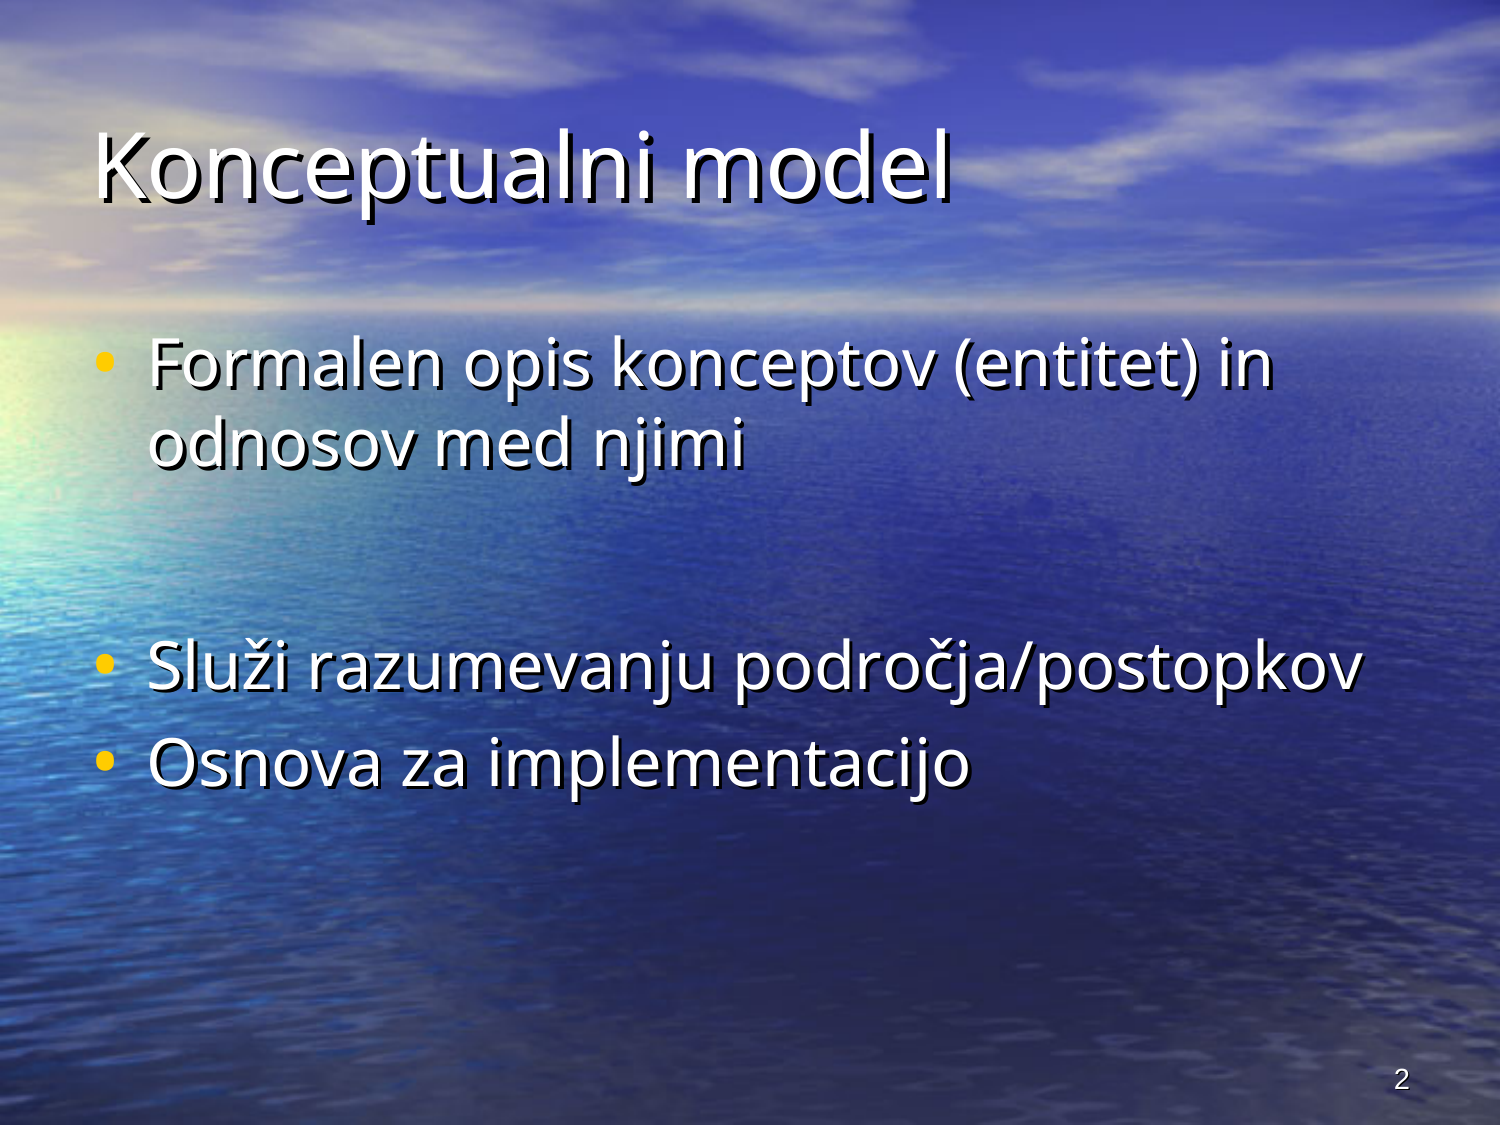

# Konceptualni model
Formalen opis konceptov (entitet) in odnosov med njimi
Služi razumevanju področja/postopkov
Osnova za implementacijo